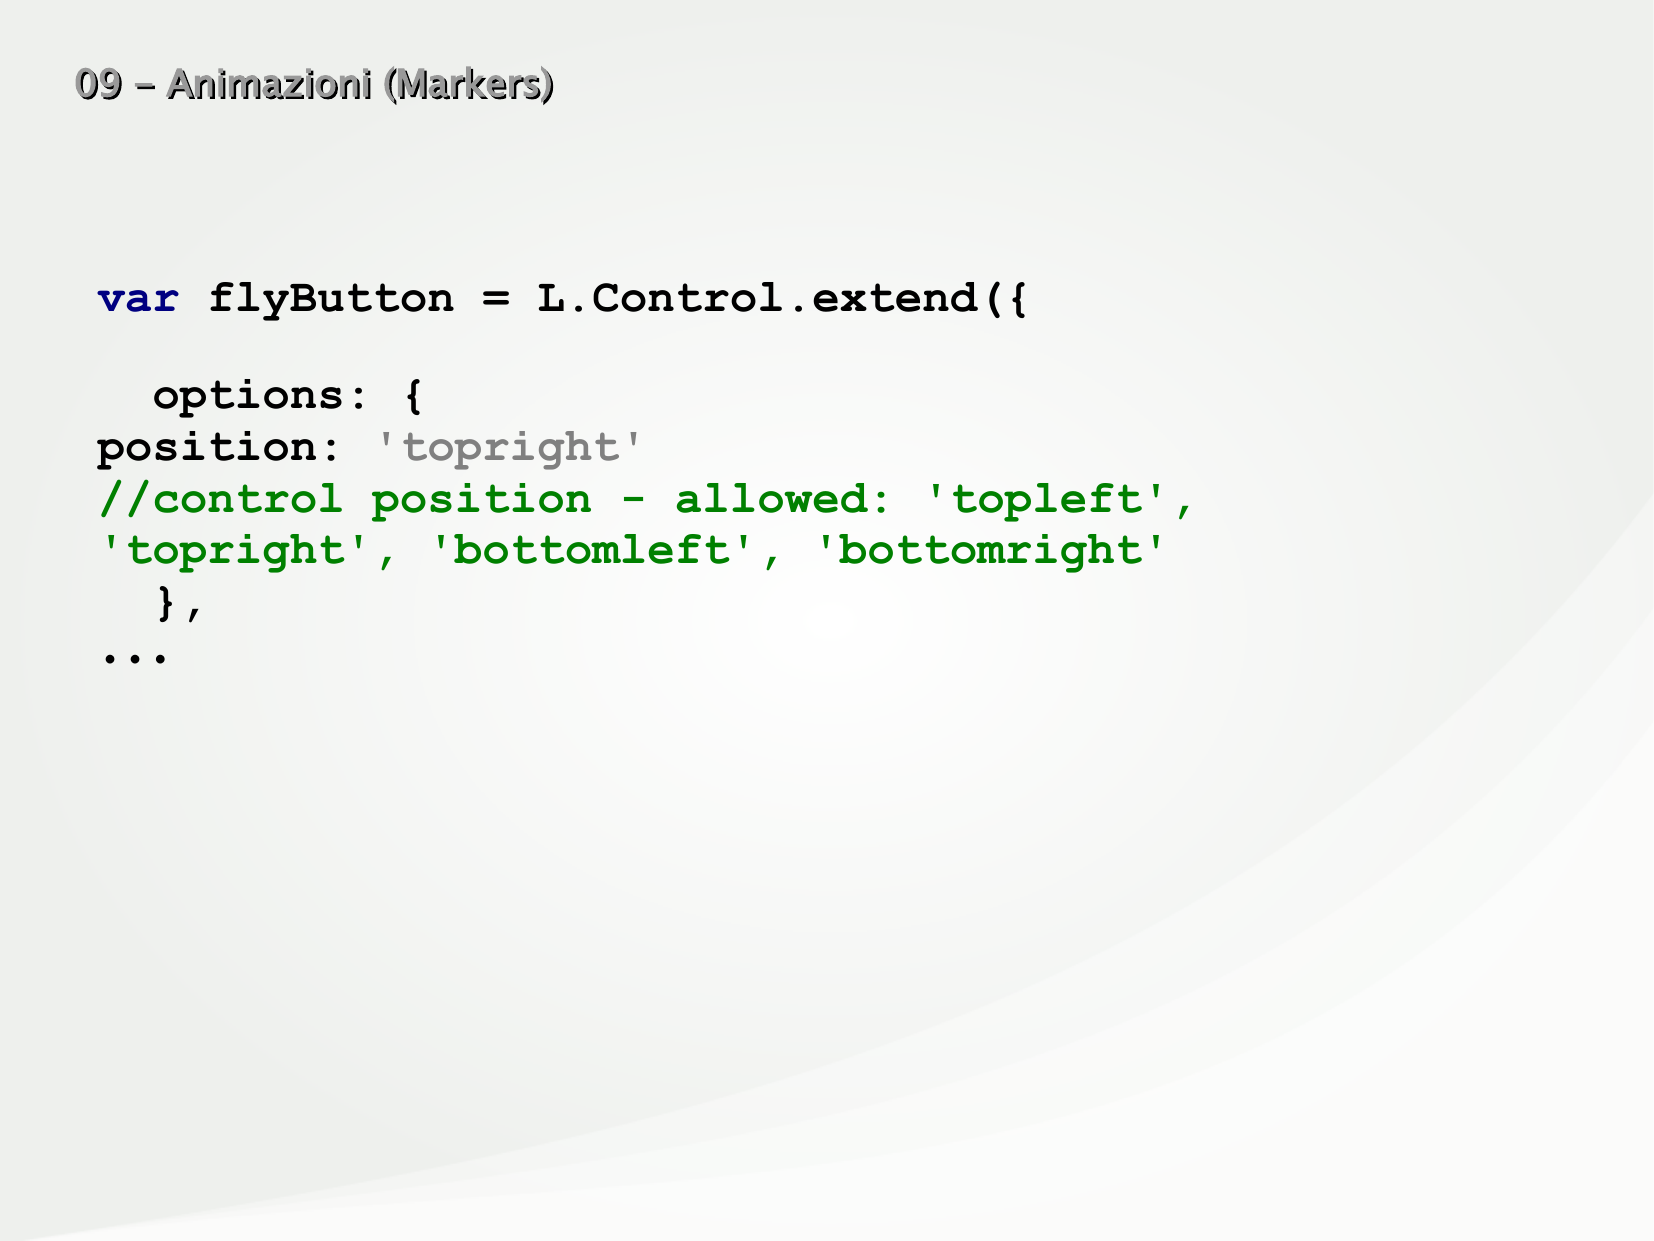

09 - Animazioni (Markers)
var flyButton = L.Control.extend({
 options: {
position: 'topright'
//control position - allowed: 'topleft', 'topright', 'bottomleft', 'bottomright'
 },
...